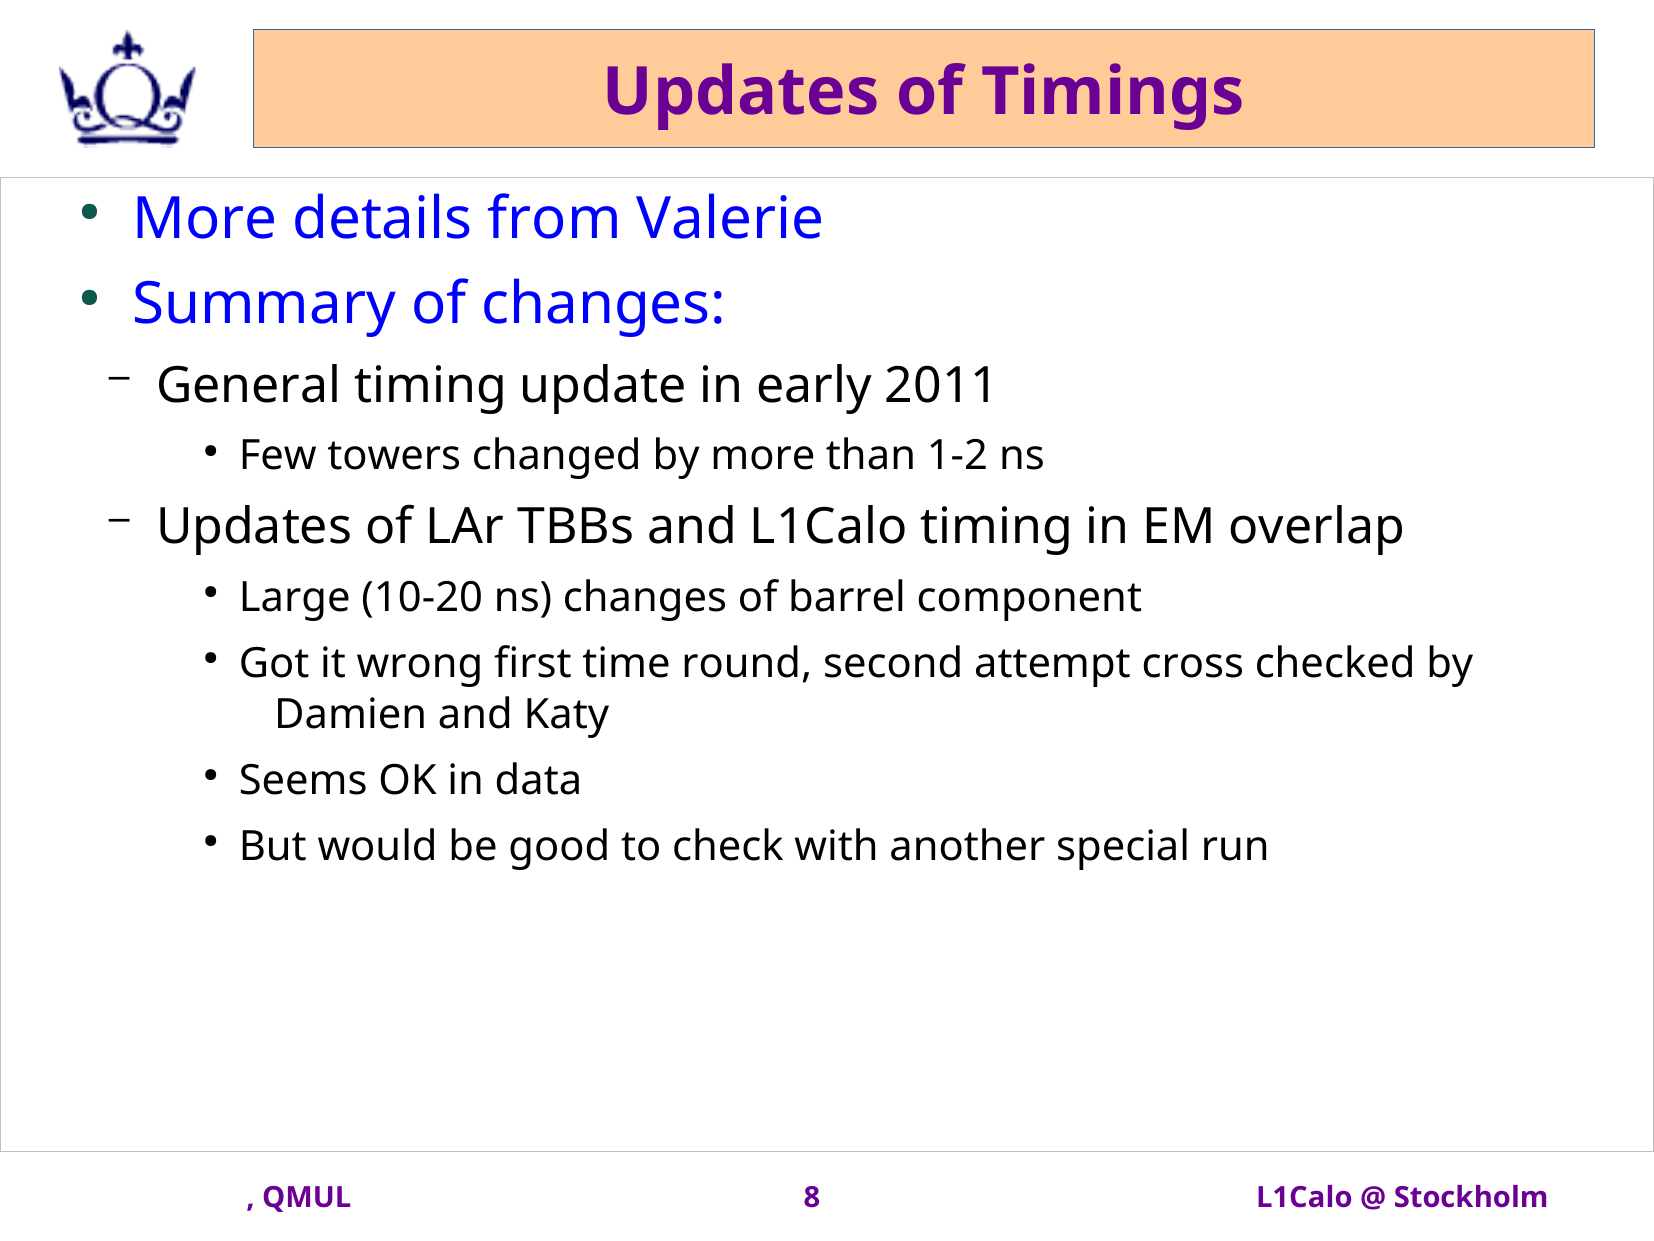

# Updates of Timings
More details from Valerie
Summary of changes:
General timing update in early 2011
Few towers changed by more than 1-2 ns
Updates of LAr TBBs and L1Calo timing in EM overlap
Large (10-20 ns) changes of barrel component
Got it wrong first time round, second attempt cross checked by Damien and Katy
Seems OK in data
But would be good to check with another special run